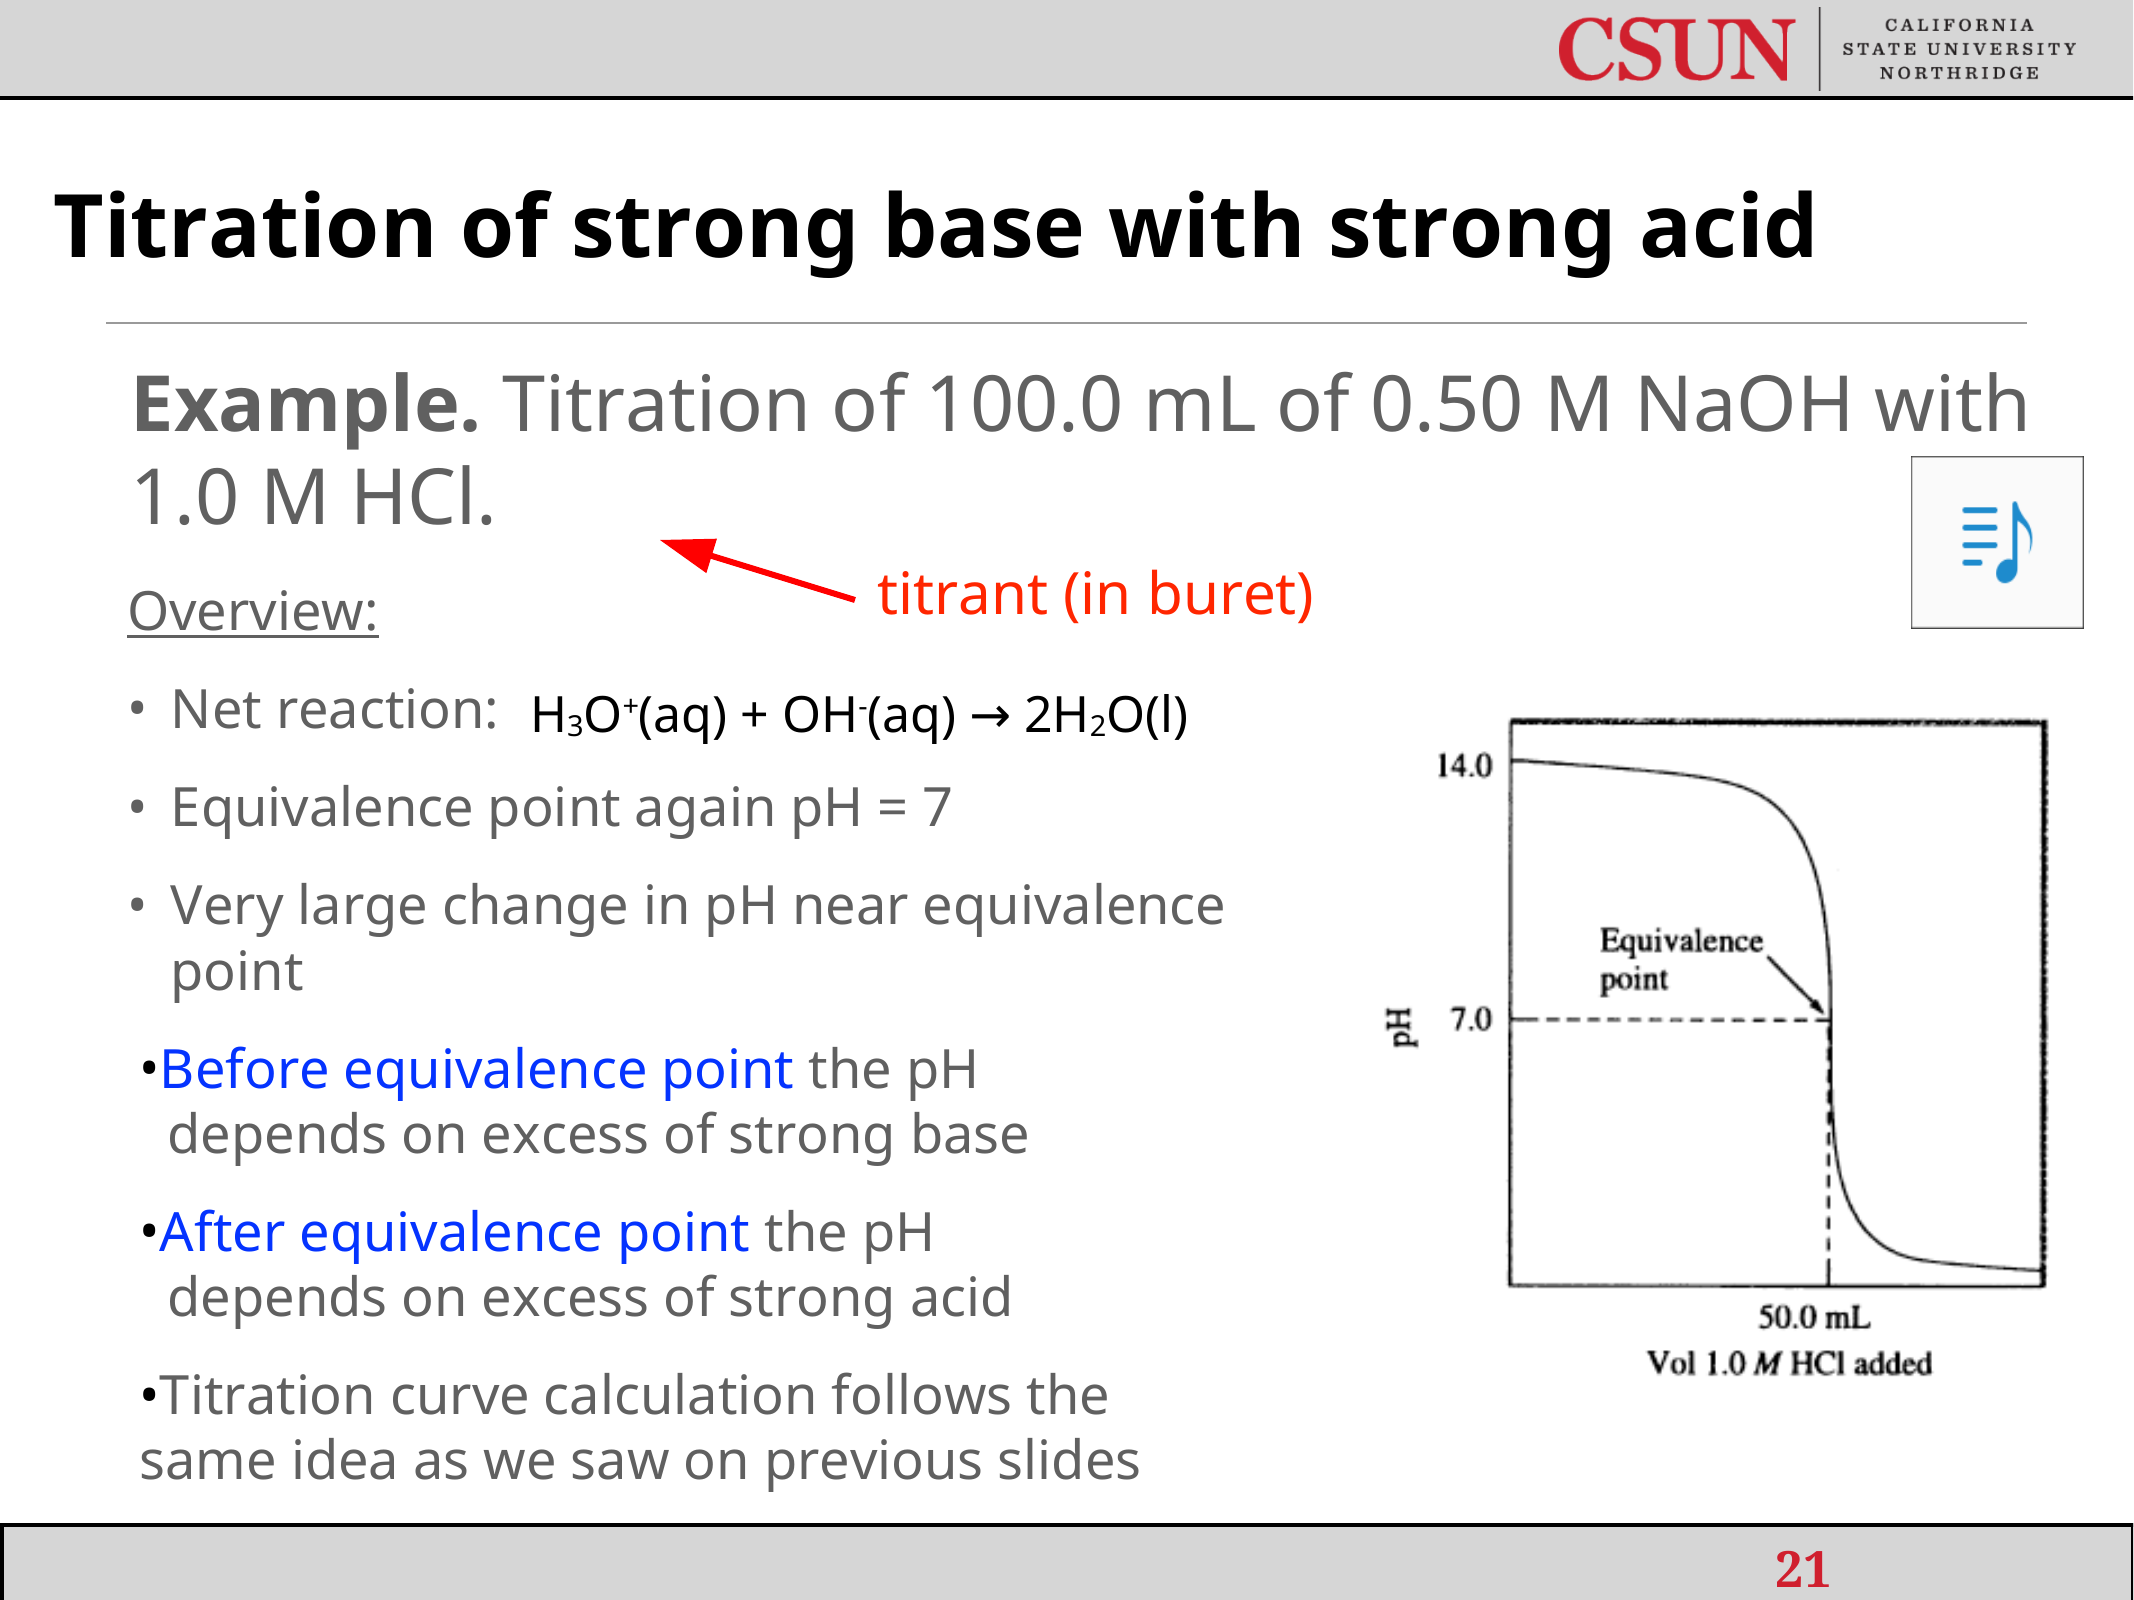

# Titration of strong base with strong acid
Example. Titration of 100.0 mL of 0.50 M NaOH with 1.0 M HCl.
titrant (in buret)
Overview:
Net reaction:
Equivalence point again pH = 7
Very large change in pH near equivalence point
Before equivalence point the pH
 depends on excess of strong base
After equivalence point the pH
 depends on excess of strong acid
Titration curve calculation follows the same idea as we saw on previous slides
H3O+(aq) + OH-(aq) → 2H2O(l)
21